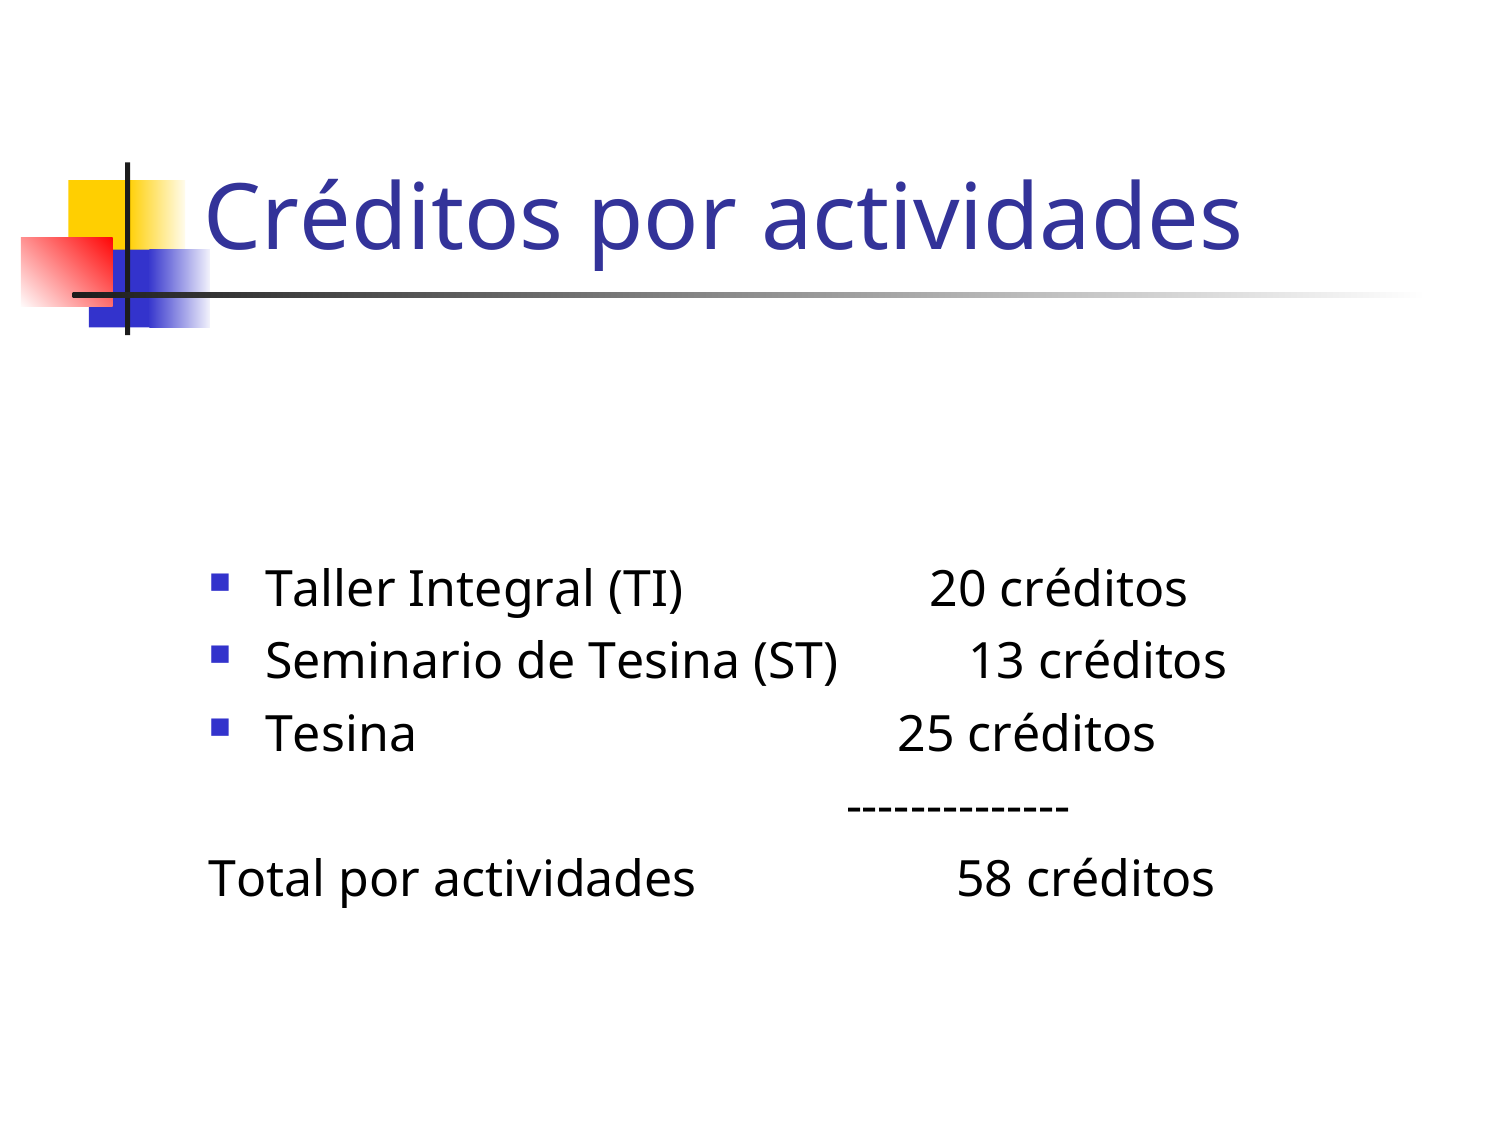

# Créditos por actividades
Taller Integral (TI) 20 créditos
Seminario de Tesina (ST) 13 créditos
Tesina 25 créditos
 --------------
Total por actividades 58 créditos